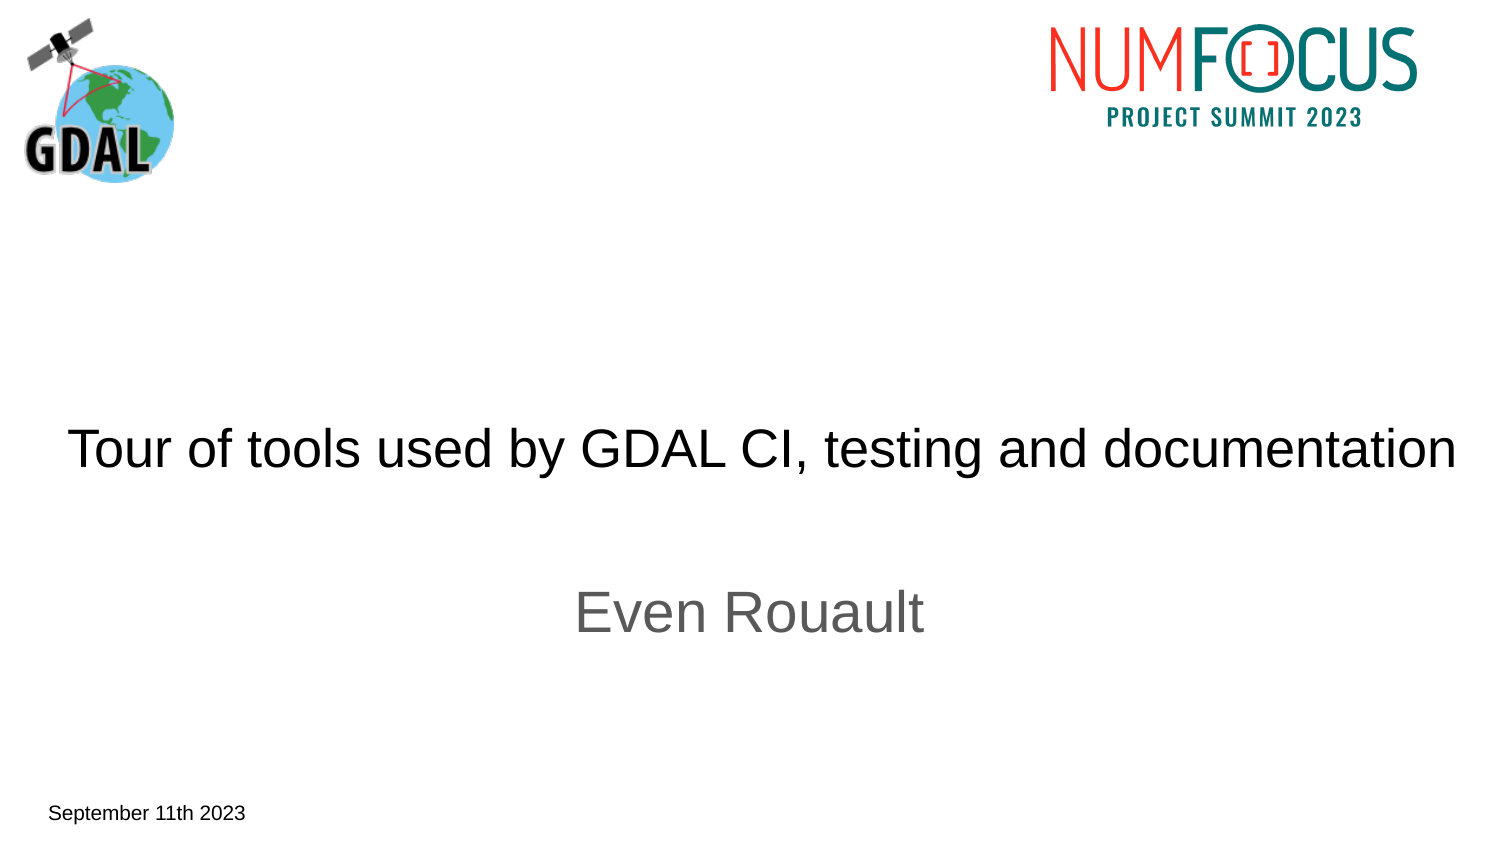

# Tour of tools used by GDAL CI, testing and documentation
Even Rouault
September 11th 2023